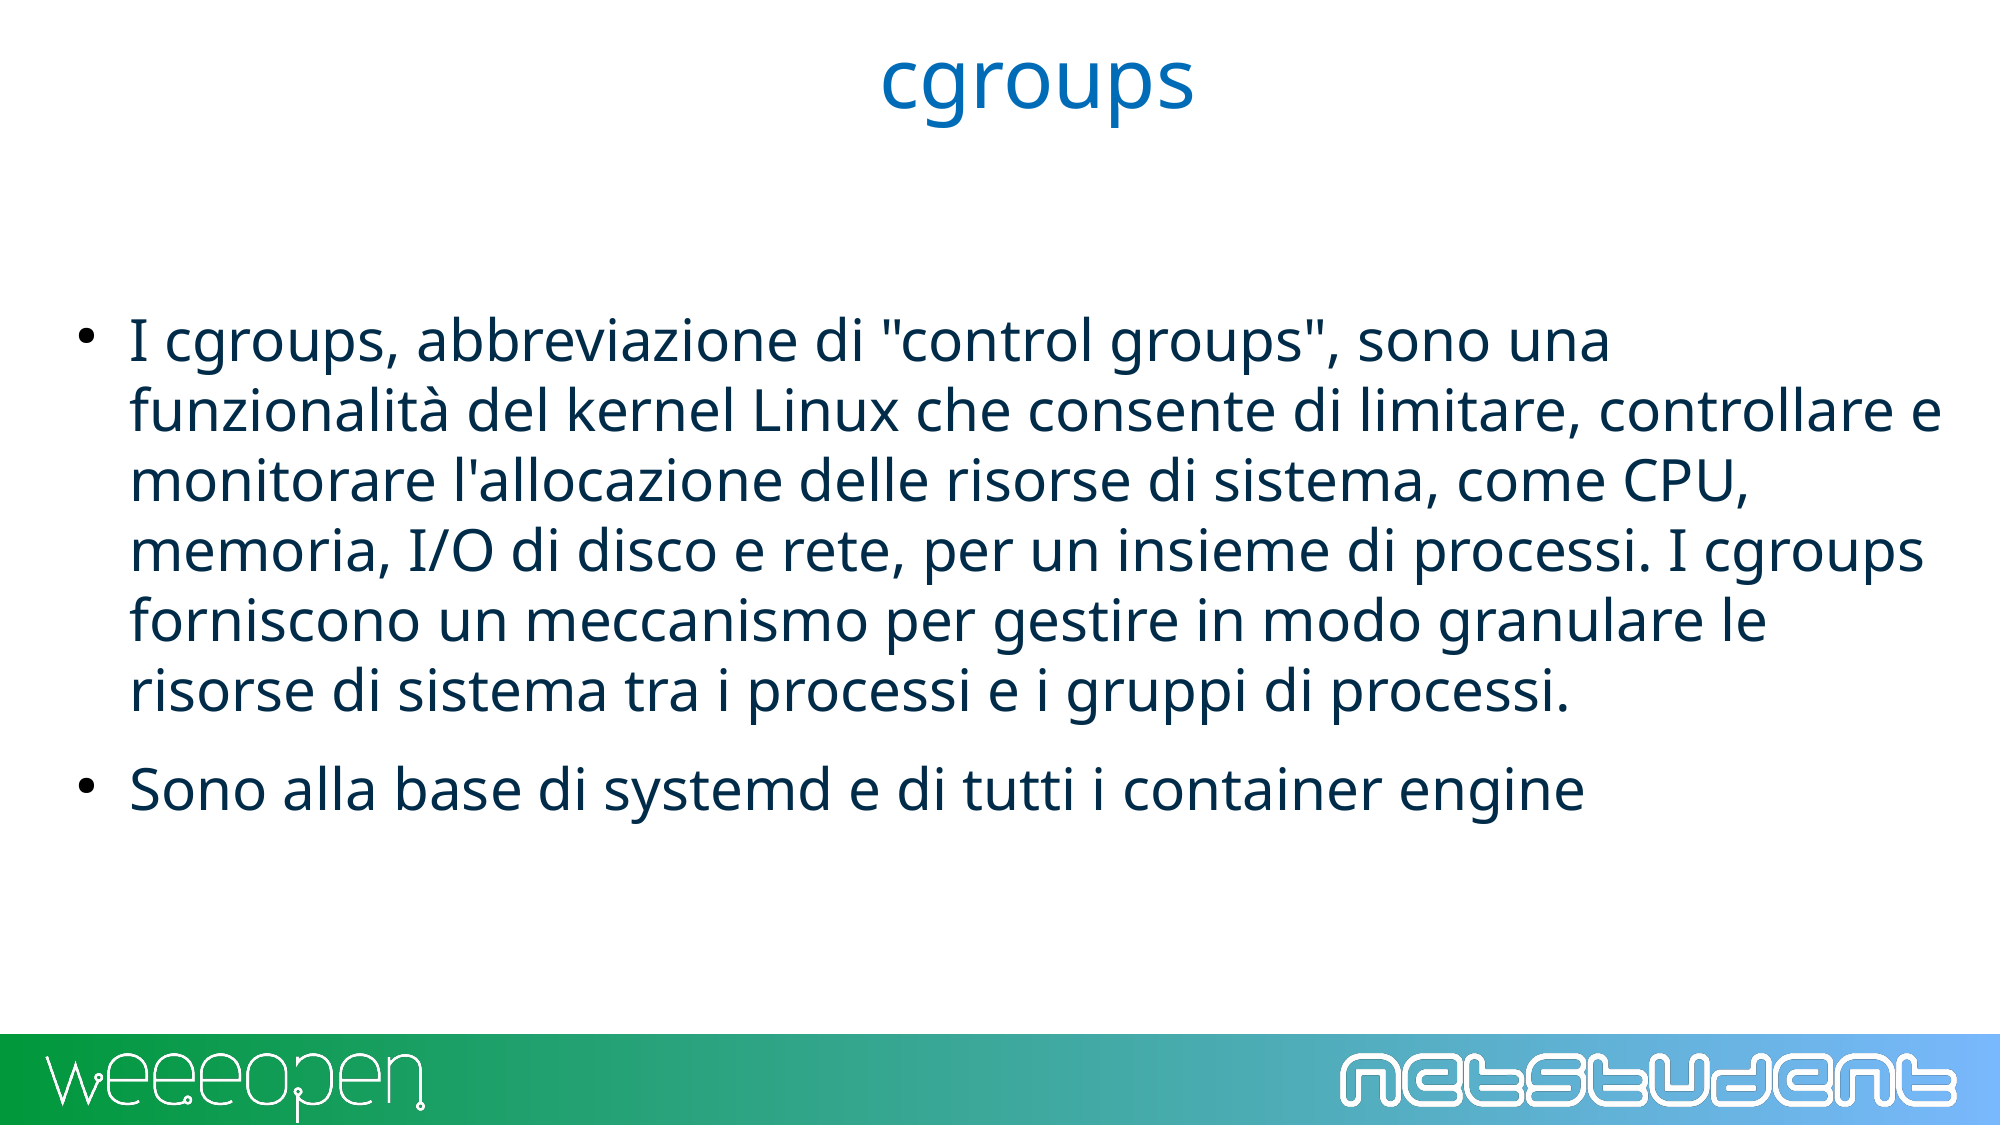

# cgroups
I cgroups, abbreviazione di "control groups", sono una funzionalità del kernel Linux che consente di limitare, controllare e monitorare l'allocazione delle risorse di sistema, come CPU, memoria, I/O di disco e rete, per un insieme di processi. I cgroups forniscono un meccanismo per gestire in modo granulare le risorse di sistema tra i processi e i gruppi di processi.
Sono alla base di systemd e di tutti i container engine